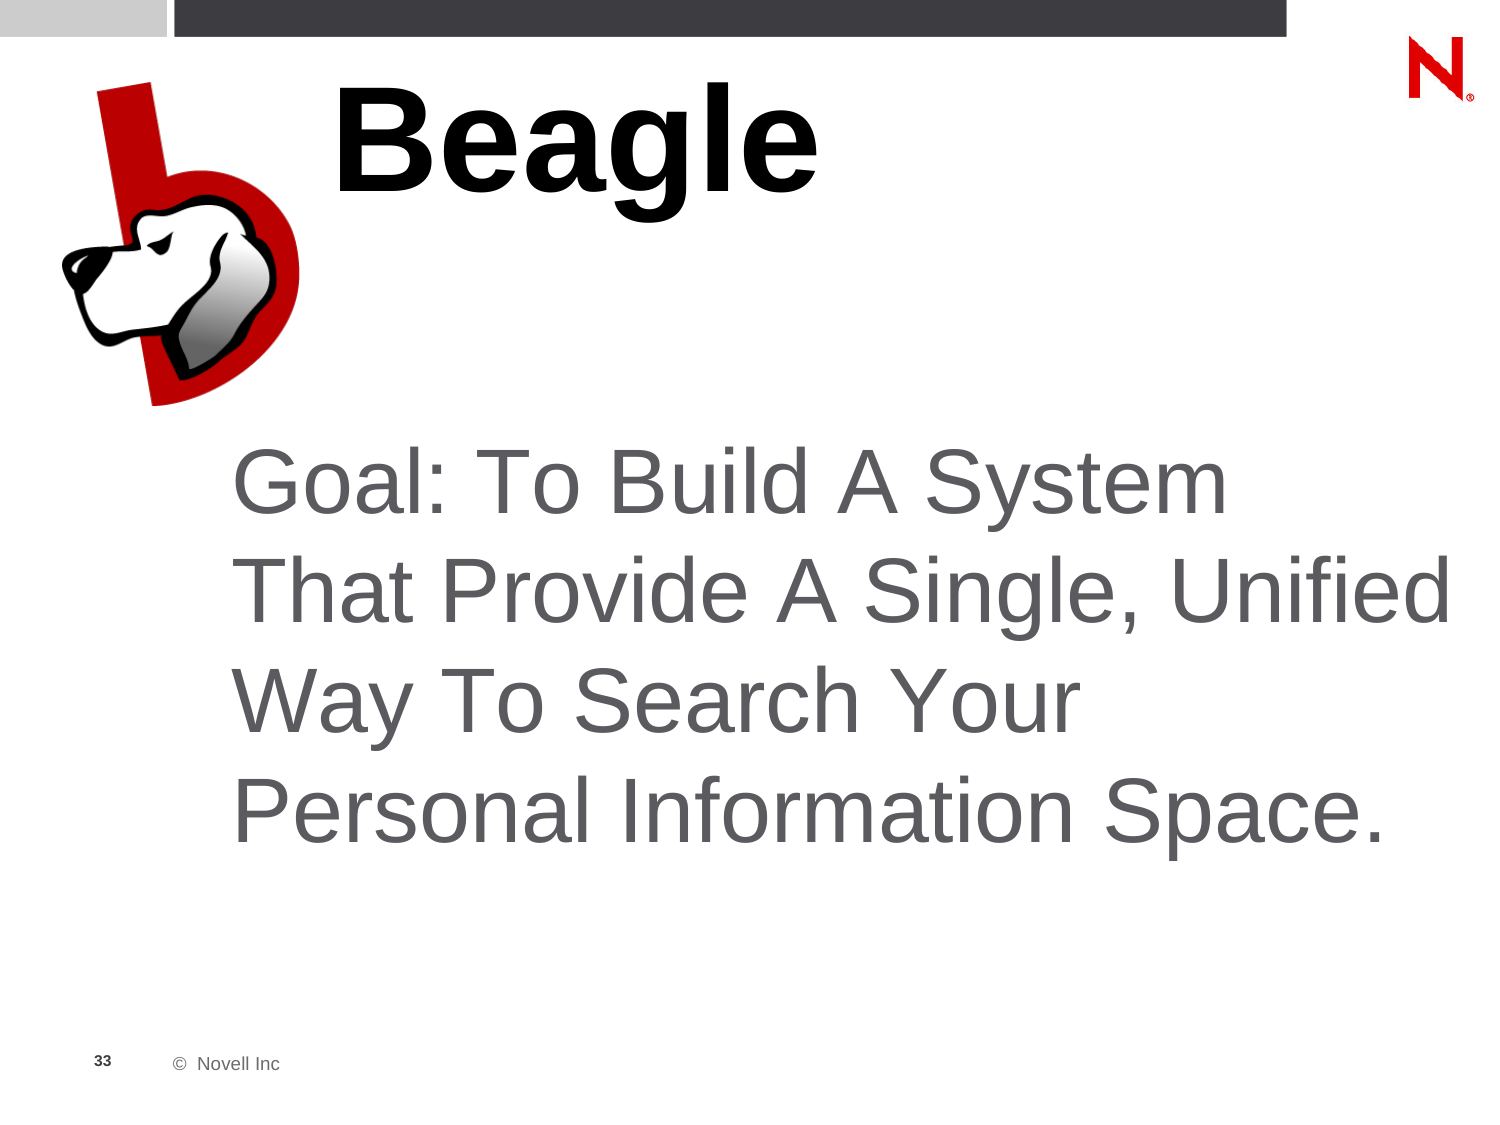

Beagle
# Goal: To Build A System
That Provide A Single, Unified
Way To Search Your
Personal Information Space.